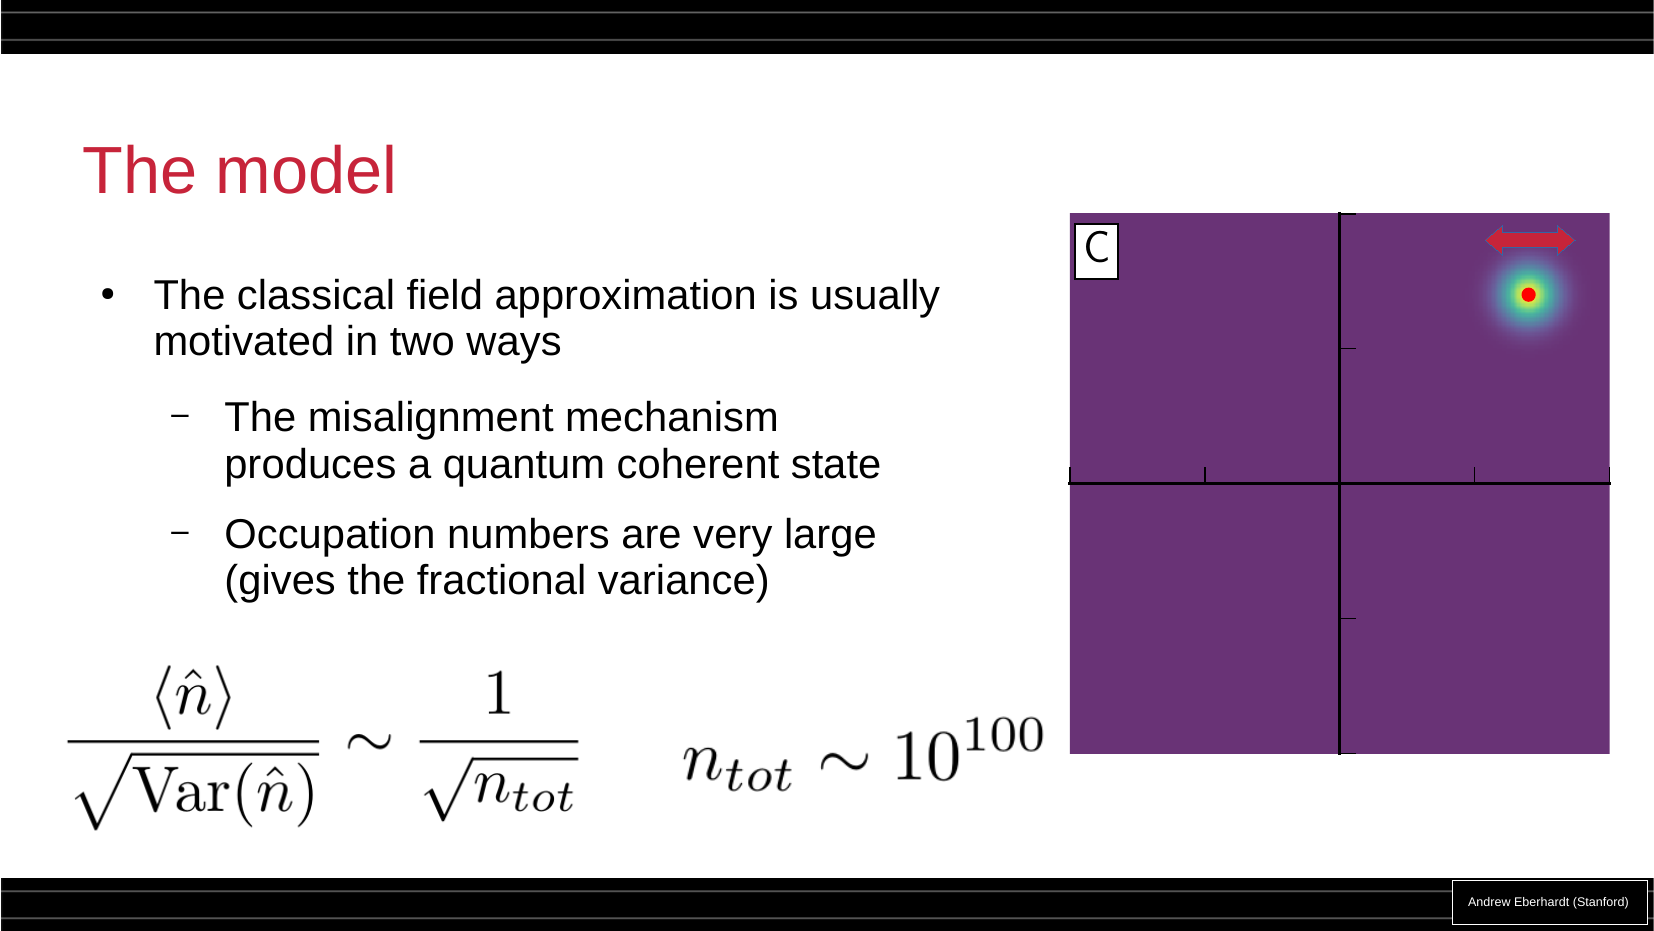

# The model
The classical field approximation is usually motivated in two ways
The misalignment mechanism produces a quantum coherent state
Occupation numbers are very large (gives the fractional variance)
Andrew Eberhardt (Stanford)